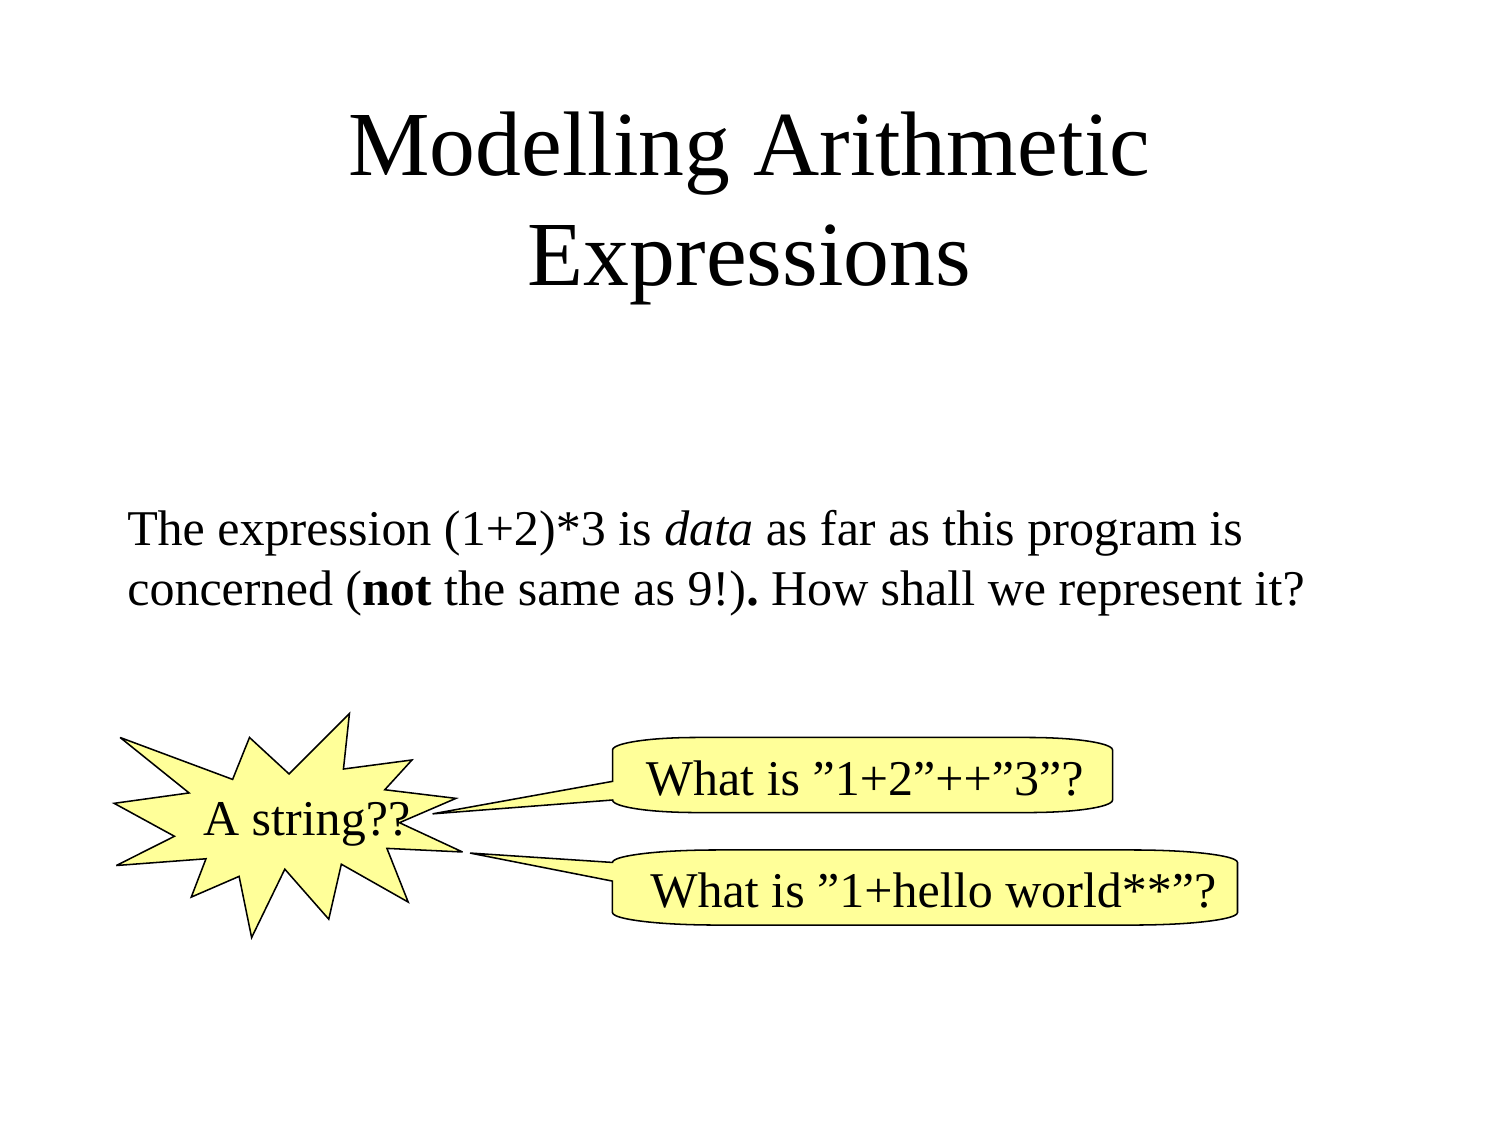

# Modelling Arithmetic Expressions
The expression (1+2)*3 is data as far as this program is concerned (not the same as 9!). How shall we represent it?
A string??
What is ”1+2”++”3”?
What is ”1+hello world**”?